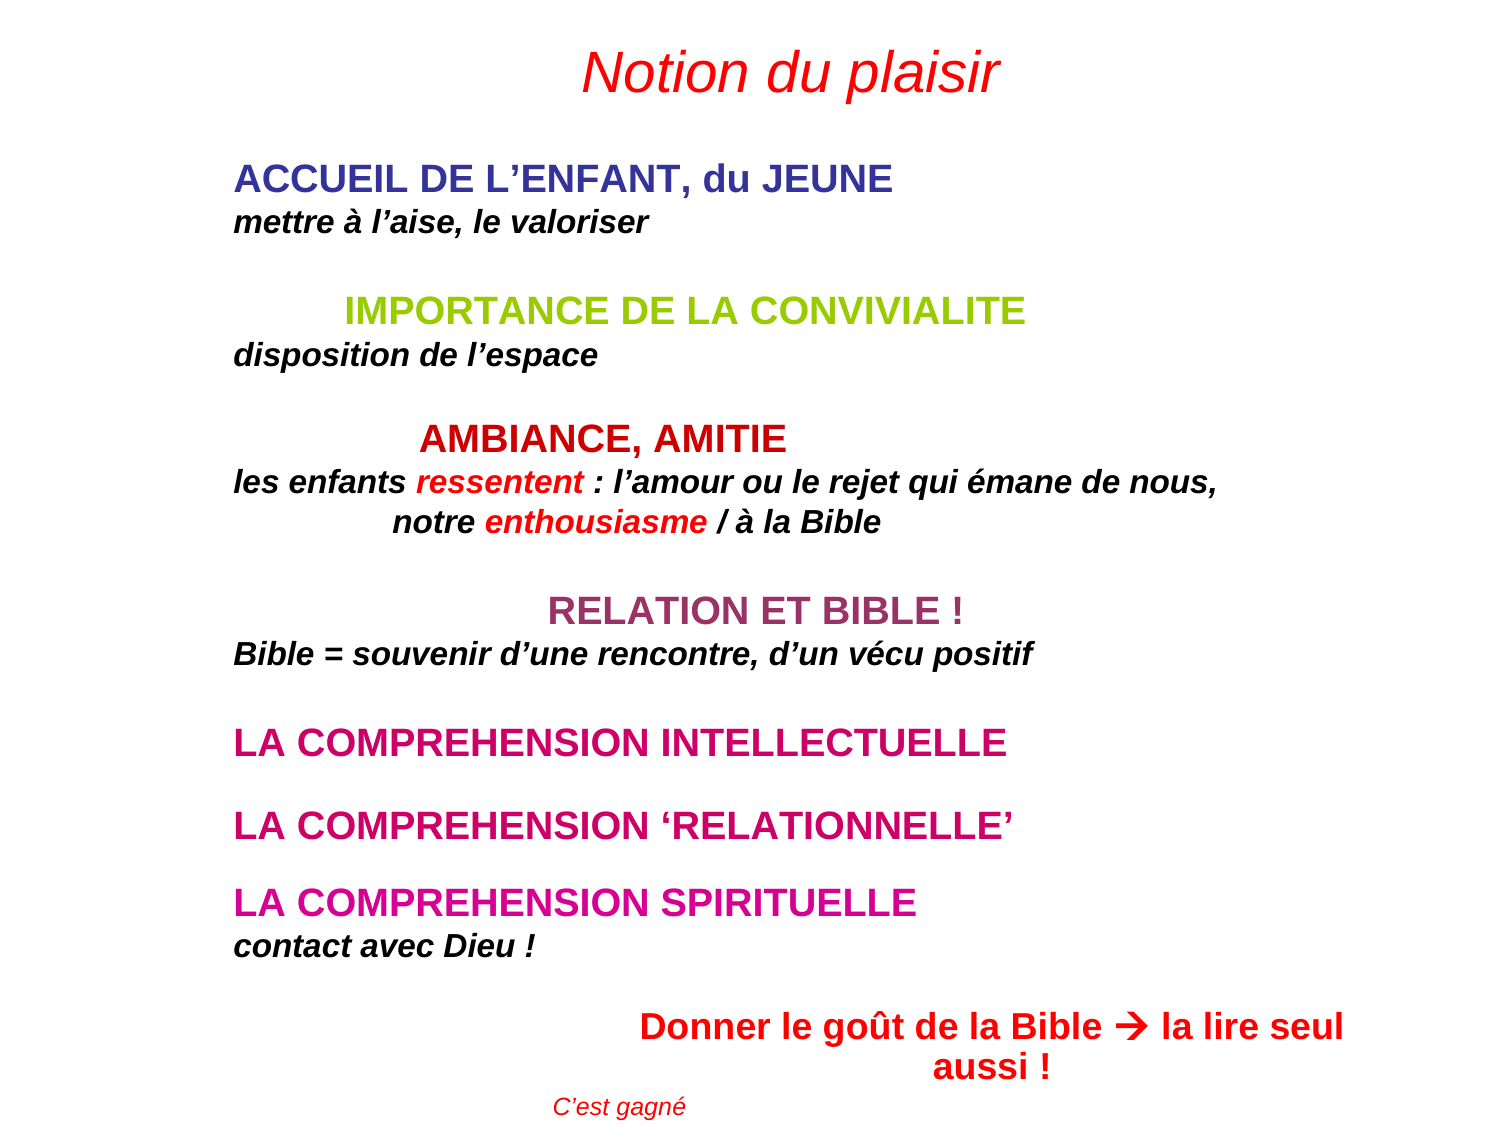

# Notion du plaisir
ACCUEIL DE L’ENFANT, du JEUNE
mettre à l’aise, le valoriser
	IMPORTANCE DE LA CONVIVIALITE
disposition de l’espace
		AMBIANCE, AMITIE
les enfants ressentent : l’amour ou le rejet qui émane de nous,
		 notre enthousiasme / à la Bible
RELATION ET BIBLE !
Bible = souvenir d’une rencontre, d’un vécu positif
LA COMPREHENSION INTELLECTUELLE
LA COMPREHENSION ‘RELATIONNELLE’
LA COMPREHENSION SPIRITUELLE
contact avec Dieu !
Donner le goût de la Bible  la lire seul aussi !
C’est gagné